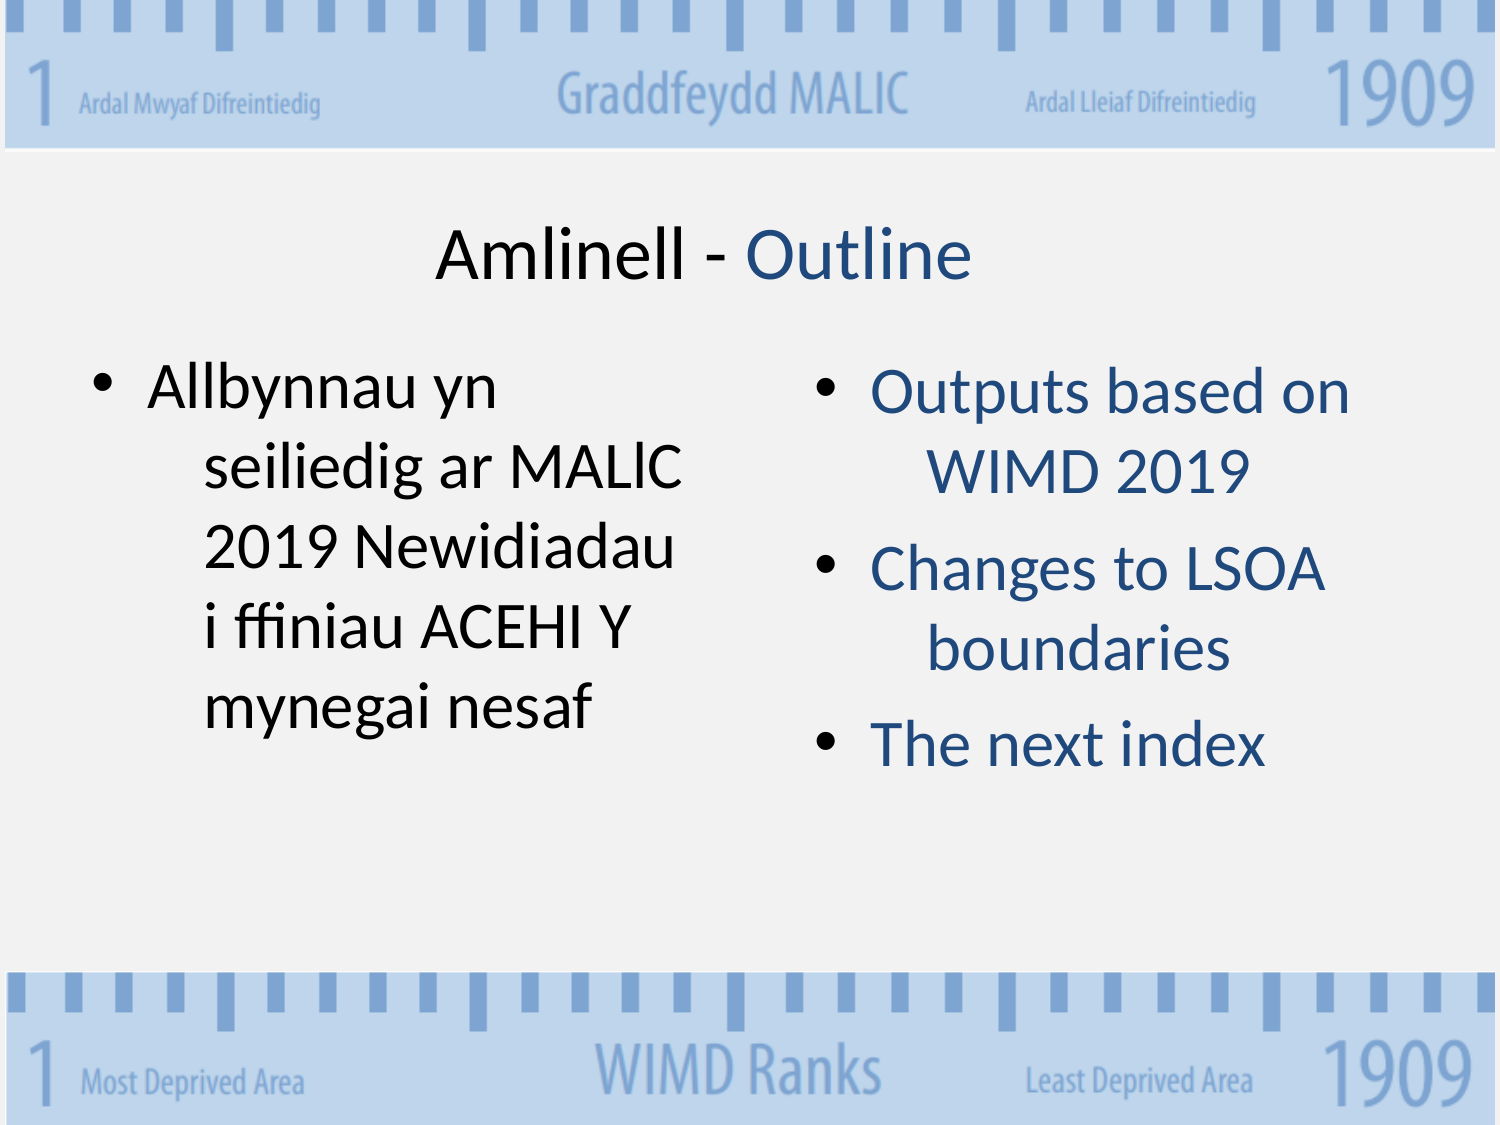

Amlinell - Outline
Allbynnau yn seiliedig ar MALlC 2019 Newidiadau i ffiniau ACEHI Y mynegai nesaf
# Outputs based on WIMD 2019
Changes to LSOA boundaries
The next index